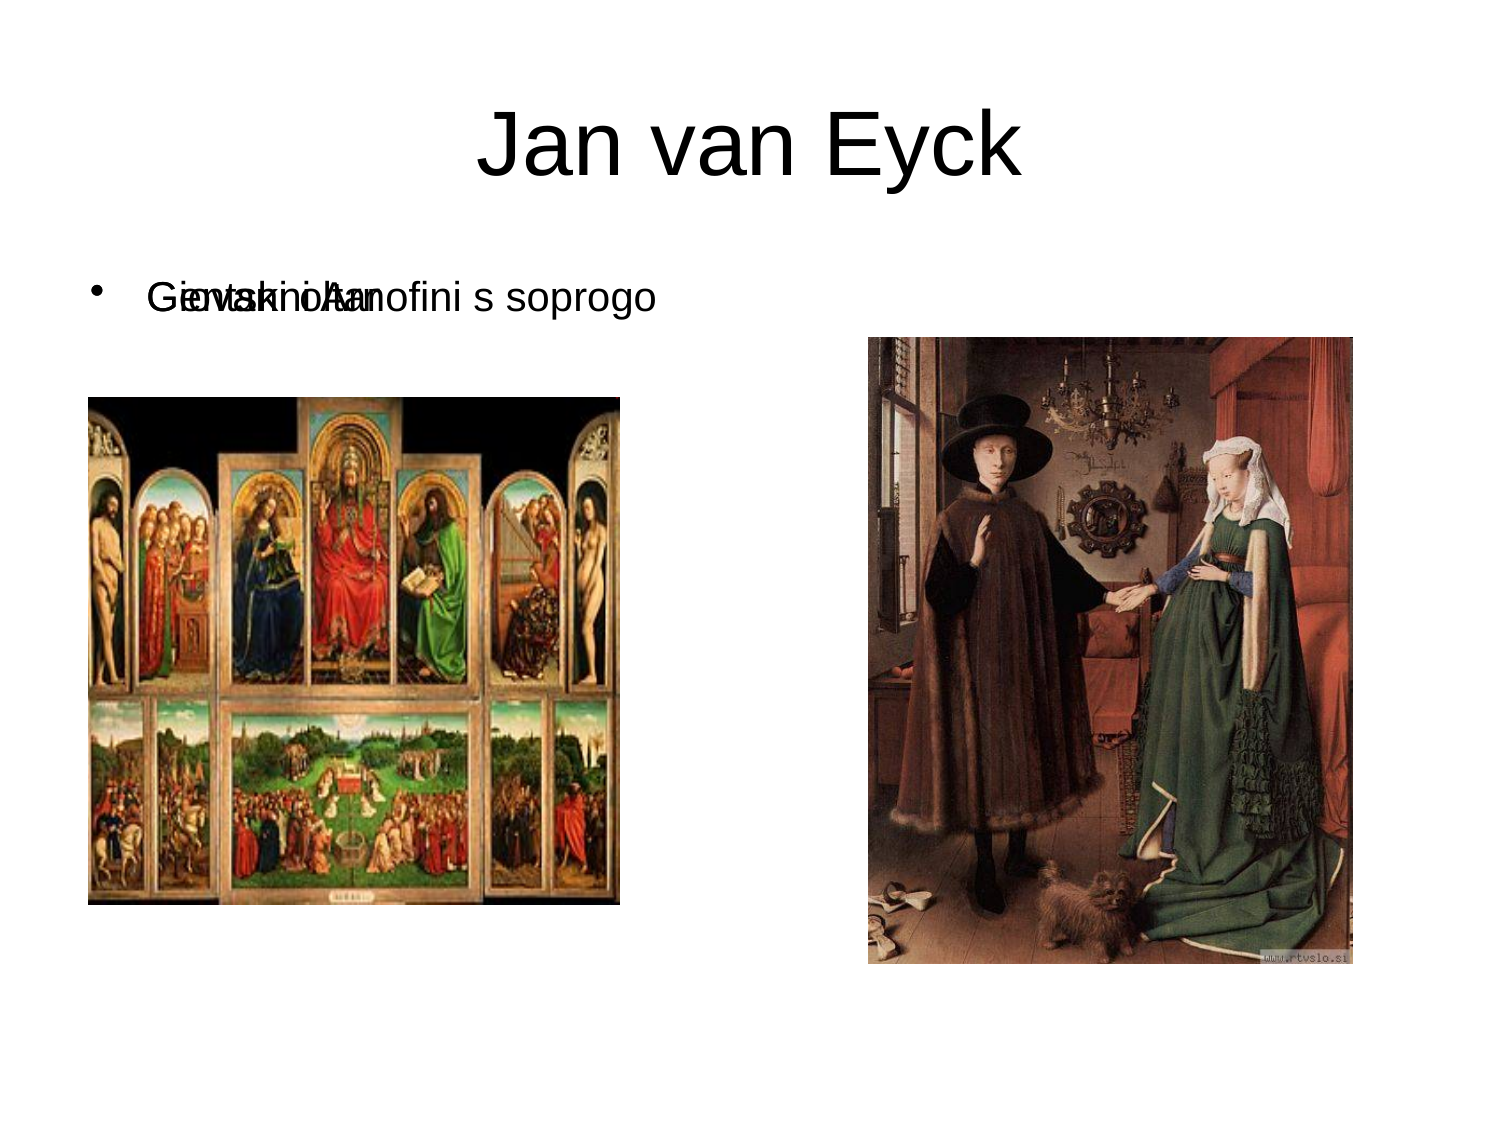

# Jan van Eyck
Gentski oltar
Giovanni Arnofini s soprogo